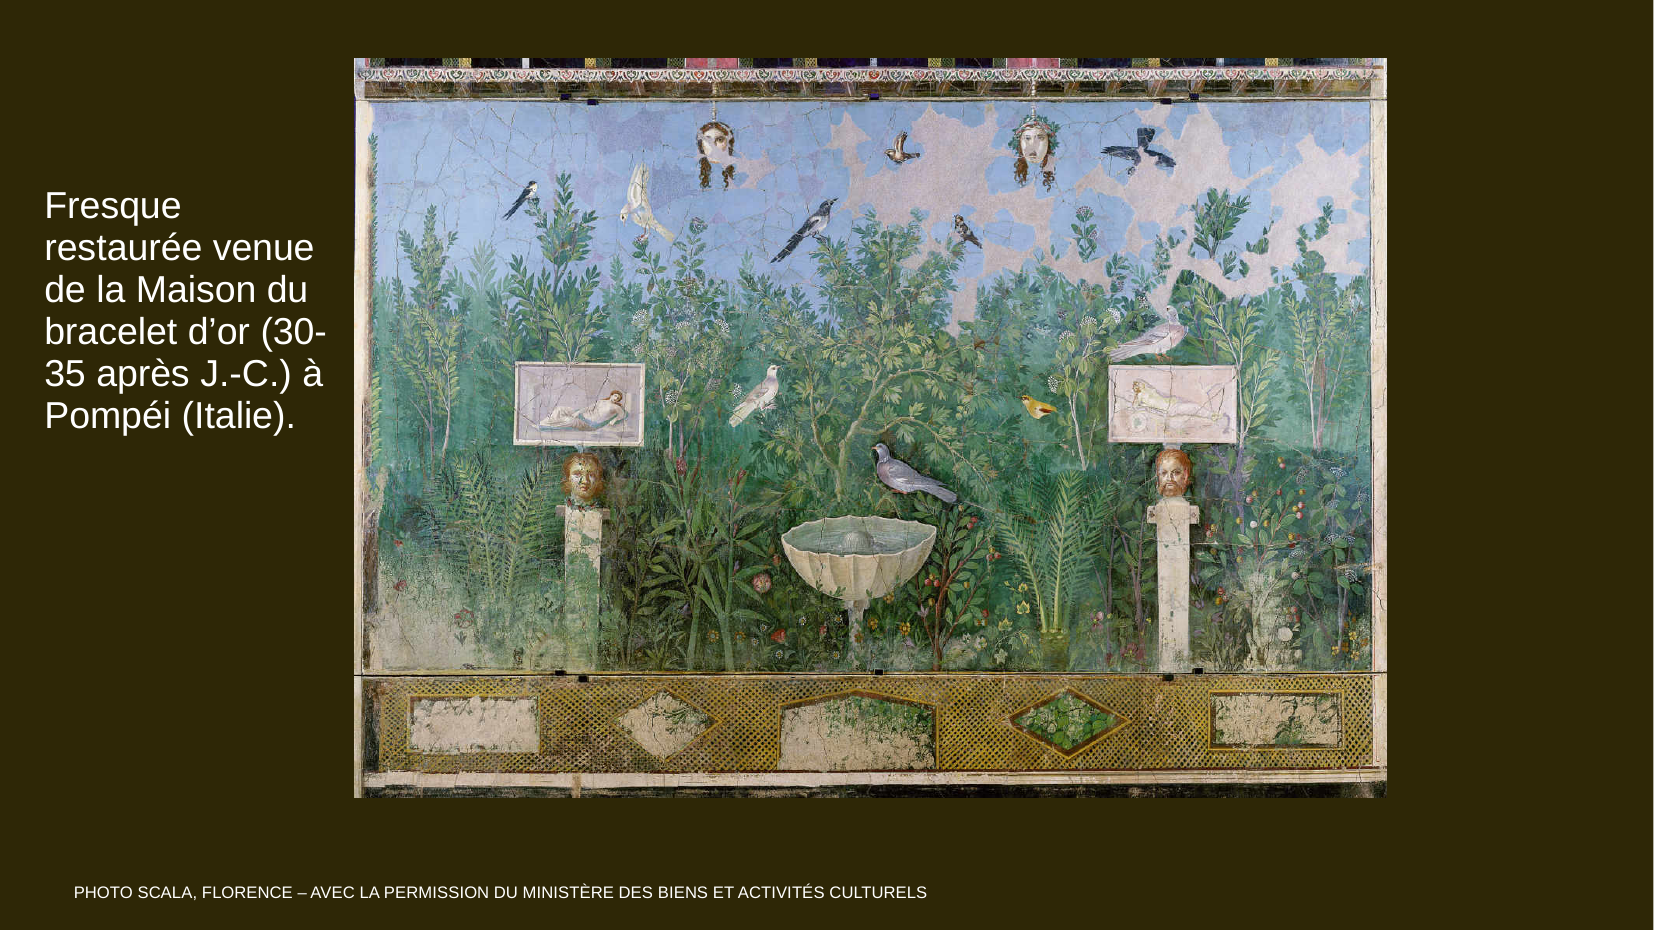

Fresque restaurée venue de la Maison du bracelet d’or (30-35 après J.-C.) à Pompéi (Italie).
PHOTO SCALA, FLORENCE – AVEC LA PERMISSION DU MINISTÈRE DES BIENS ET ACTIVITÉS CULTURELS